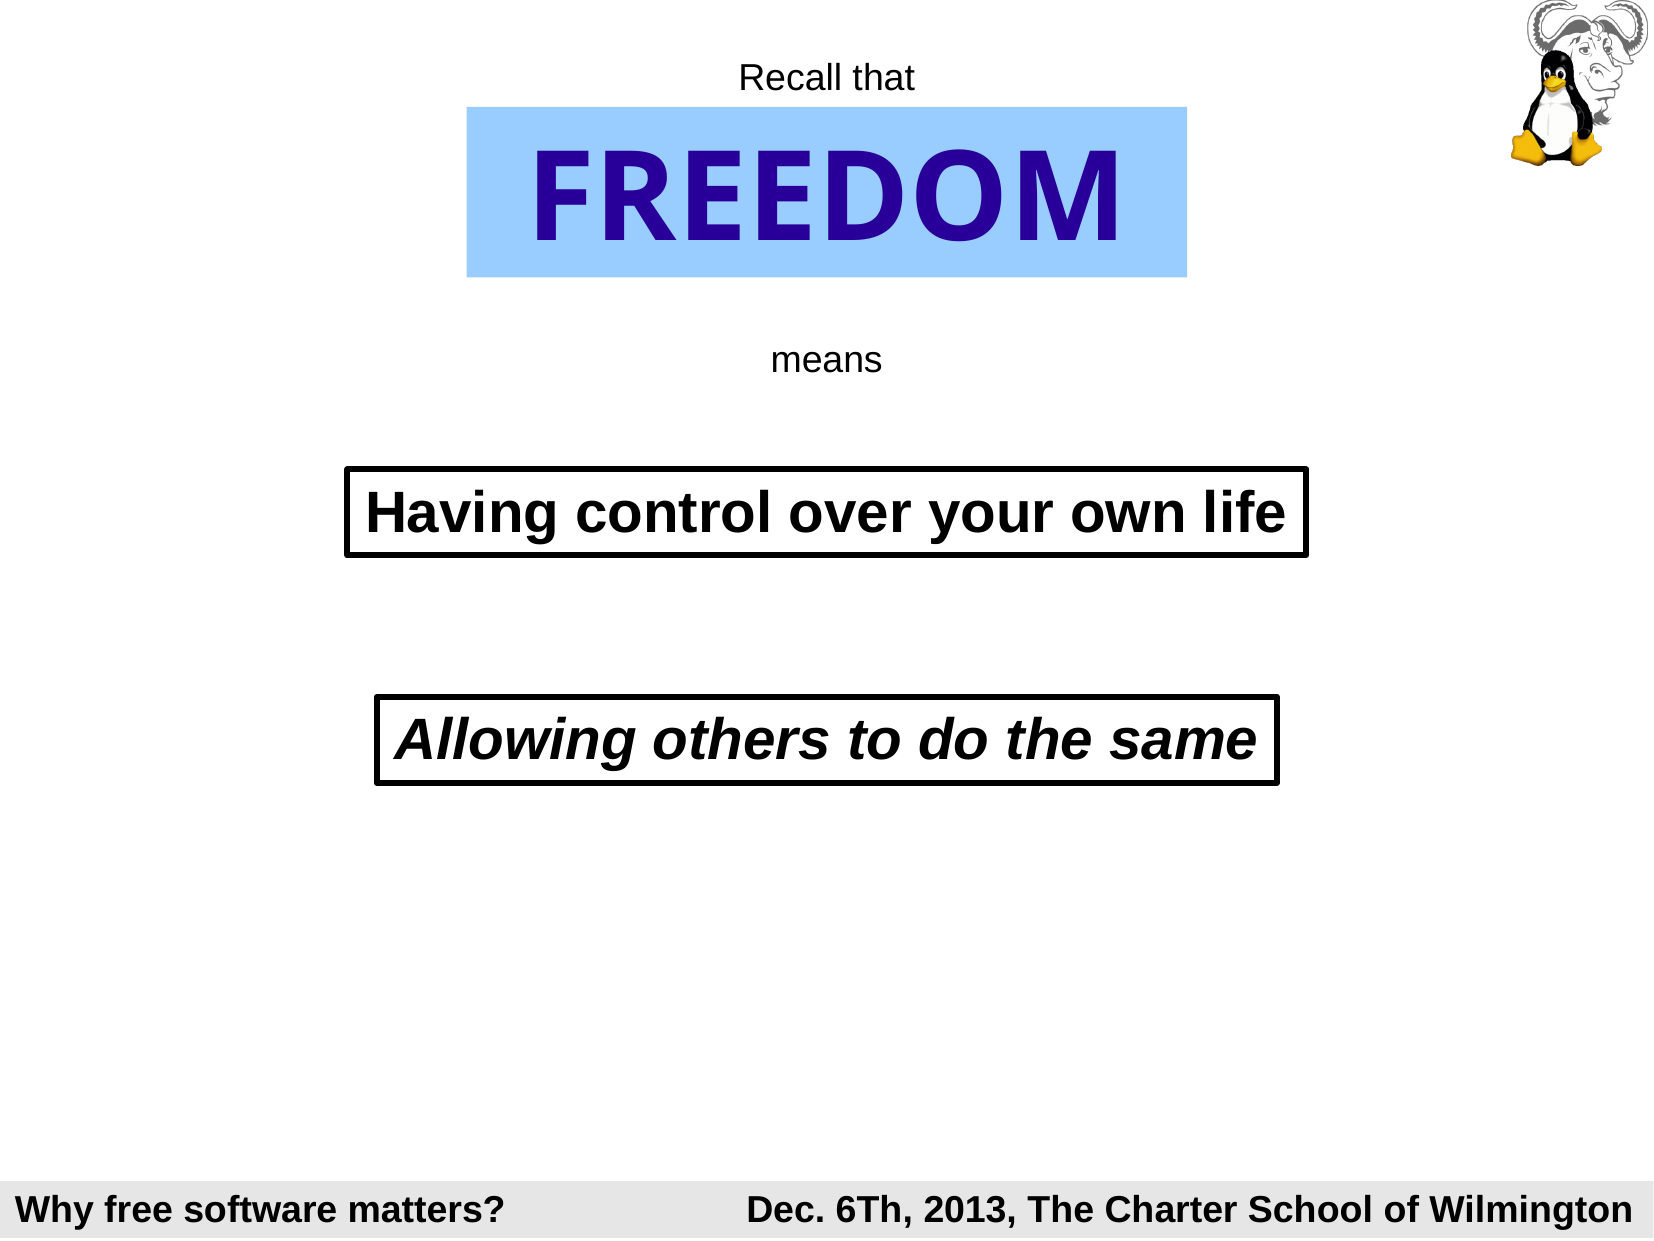

Recall that
# FREEDOM
means
Having control over your own life
Allowing others to do the same
Why free software matters? Dec. 6Th, 2013, The Charter School of Wilmington